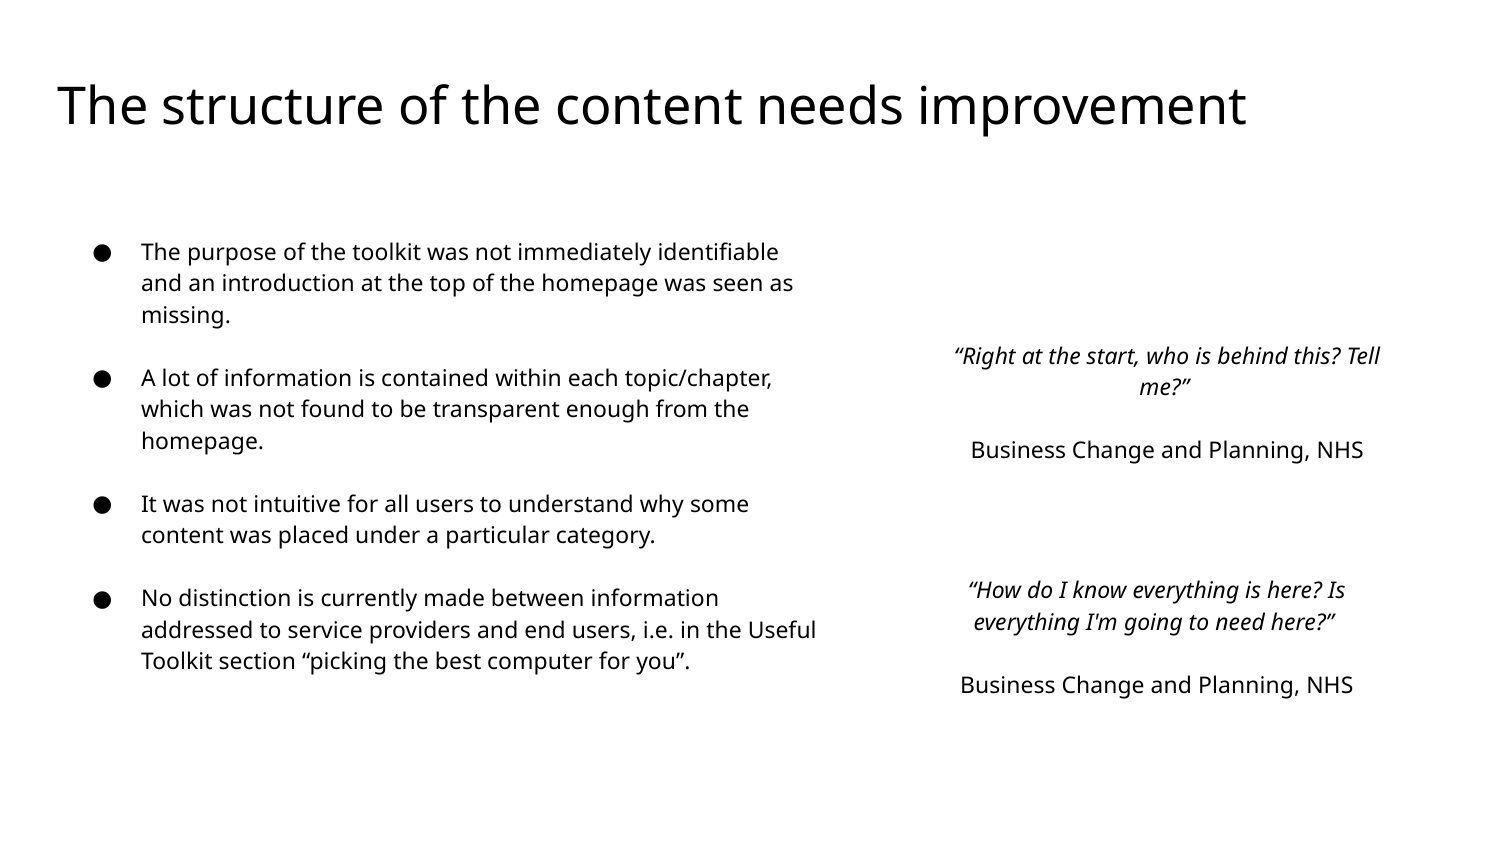

The structure of the content needs improvement
# The purpose of the toolkit was not immediately identifiable and an introduction at the top of the homepage was seen as missing.
A lot of information is contained within each topic/chapter, which was not found to be transparent enough from the homepage.
It was not intuitive for all users to understand why some content was placed under a particular category.
No distinction is currently made between information addressed to service providers and end users, i.e. in the Useful Toolkit section “picking the best computer for you”.
“Right at the start, who is behind this? Tell me?”
Business Change and Planning, NHS
“How do I know everything is here? Is everything I'm going to need here?”
Business Change and Planning, NHS